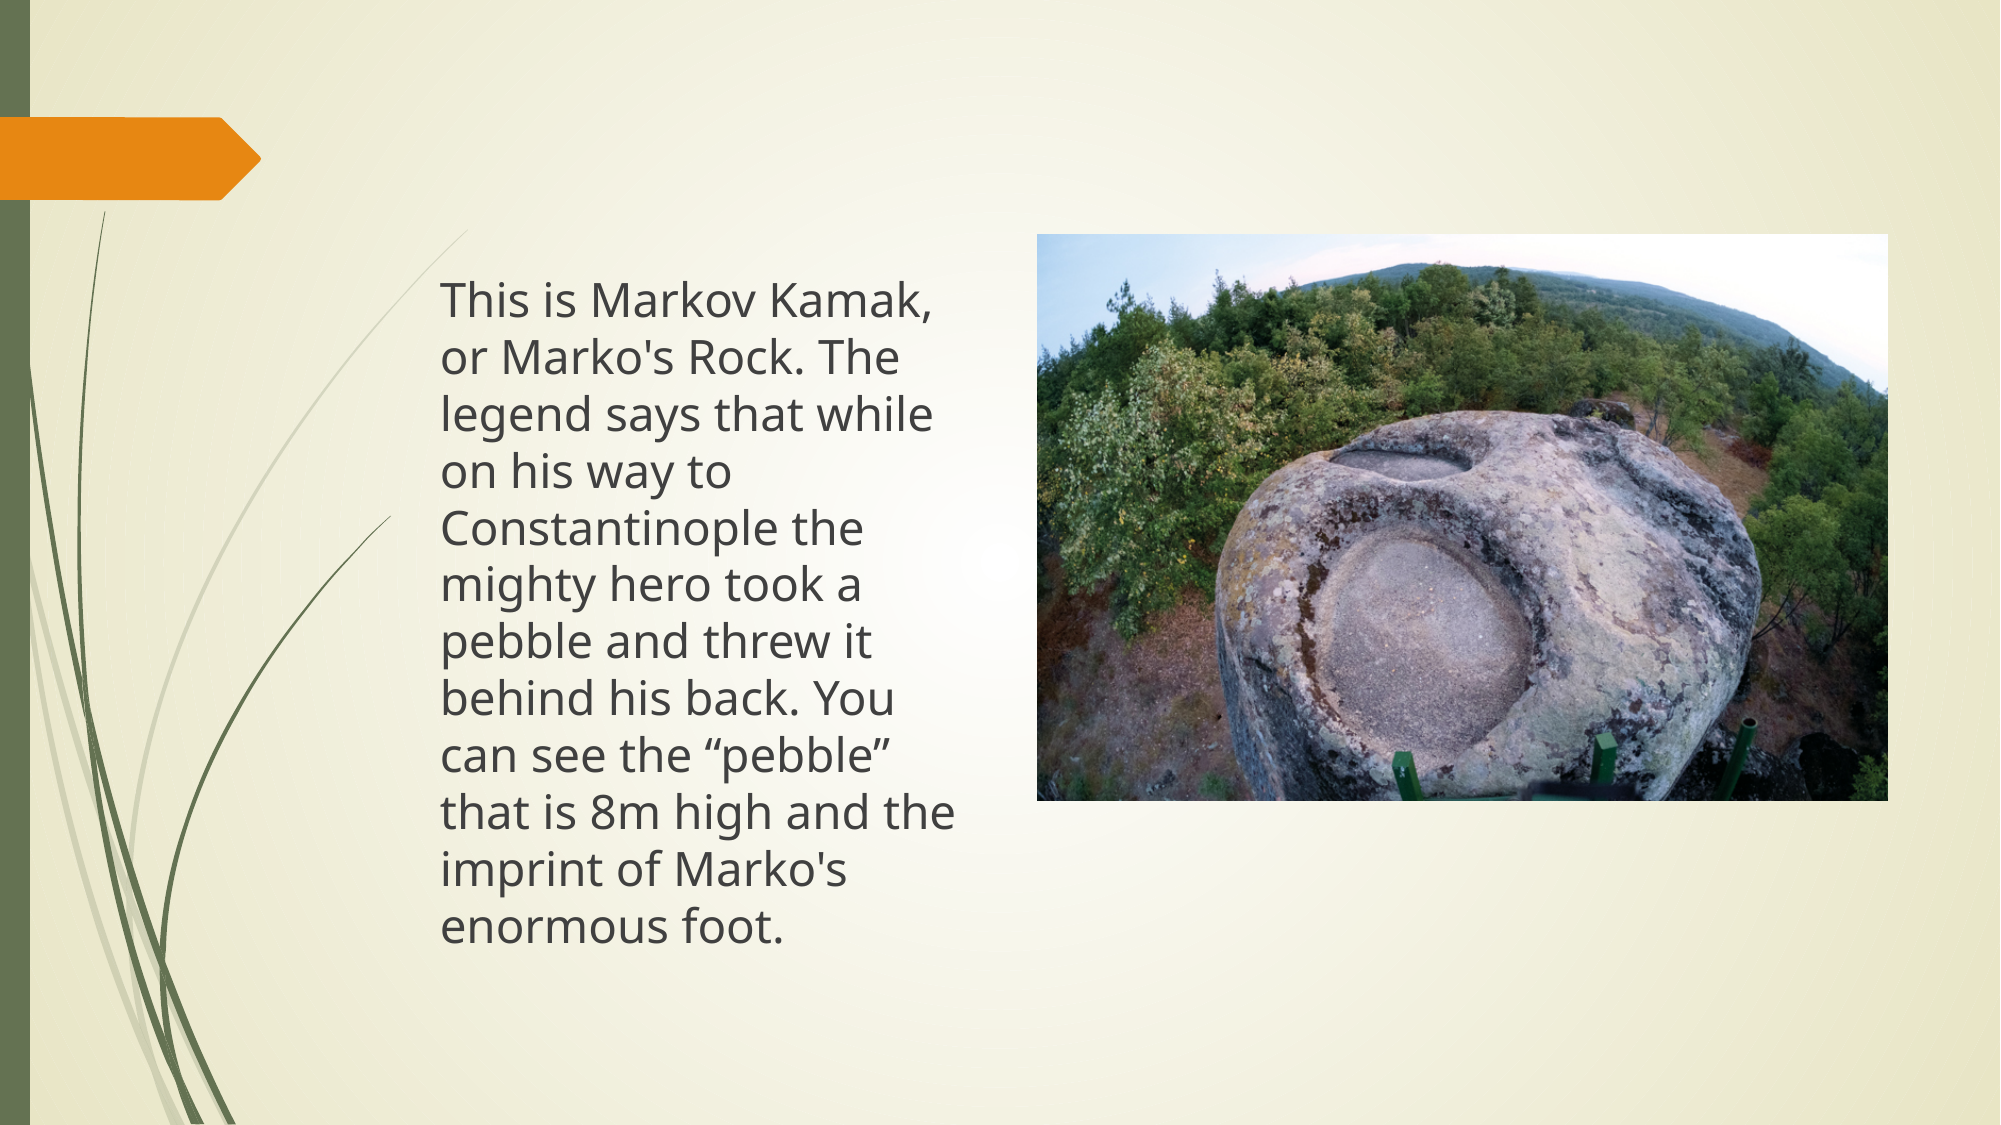

#
This is Markov Kamak, or Marko's Rock. The legend says that while on his way to Constantinople the mighty hero took a pebble and threw it behind his back. You can see the “pebble” that is 8m high and the imprint of Marko's enormous foot.